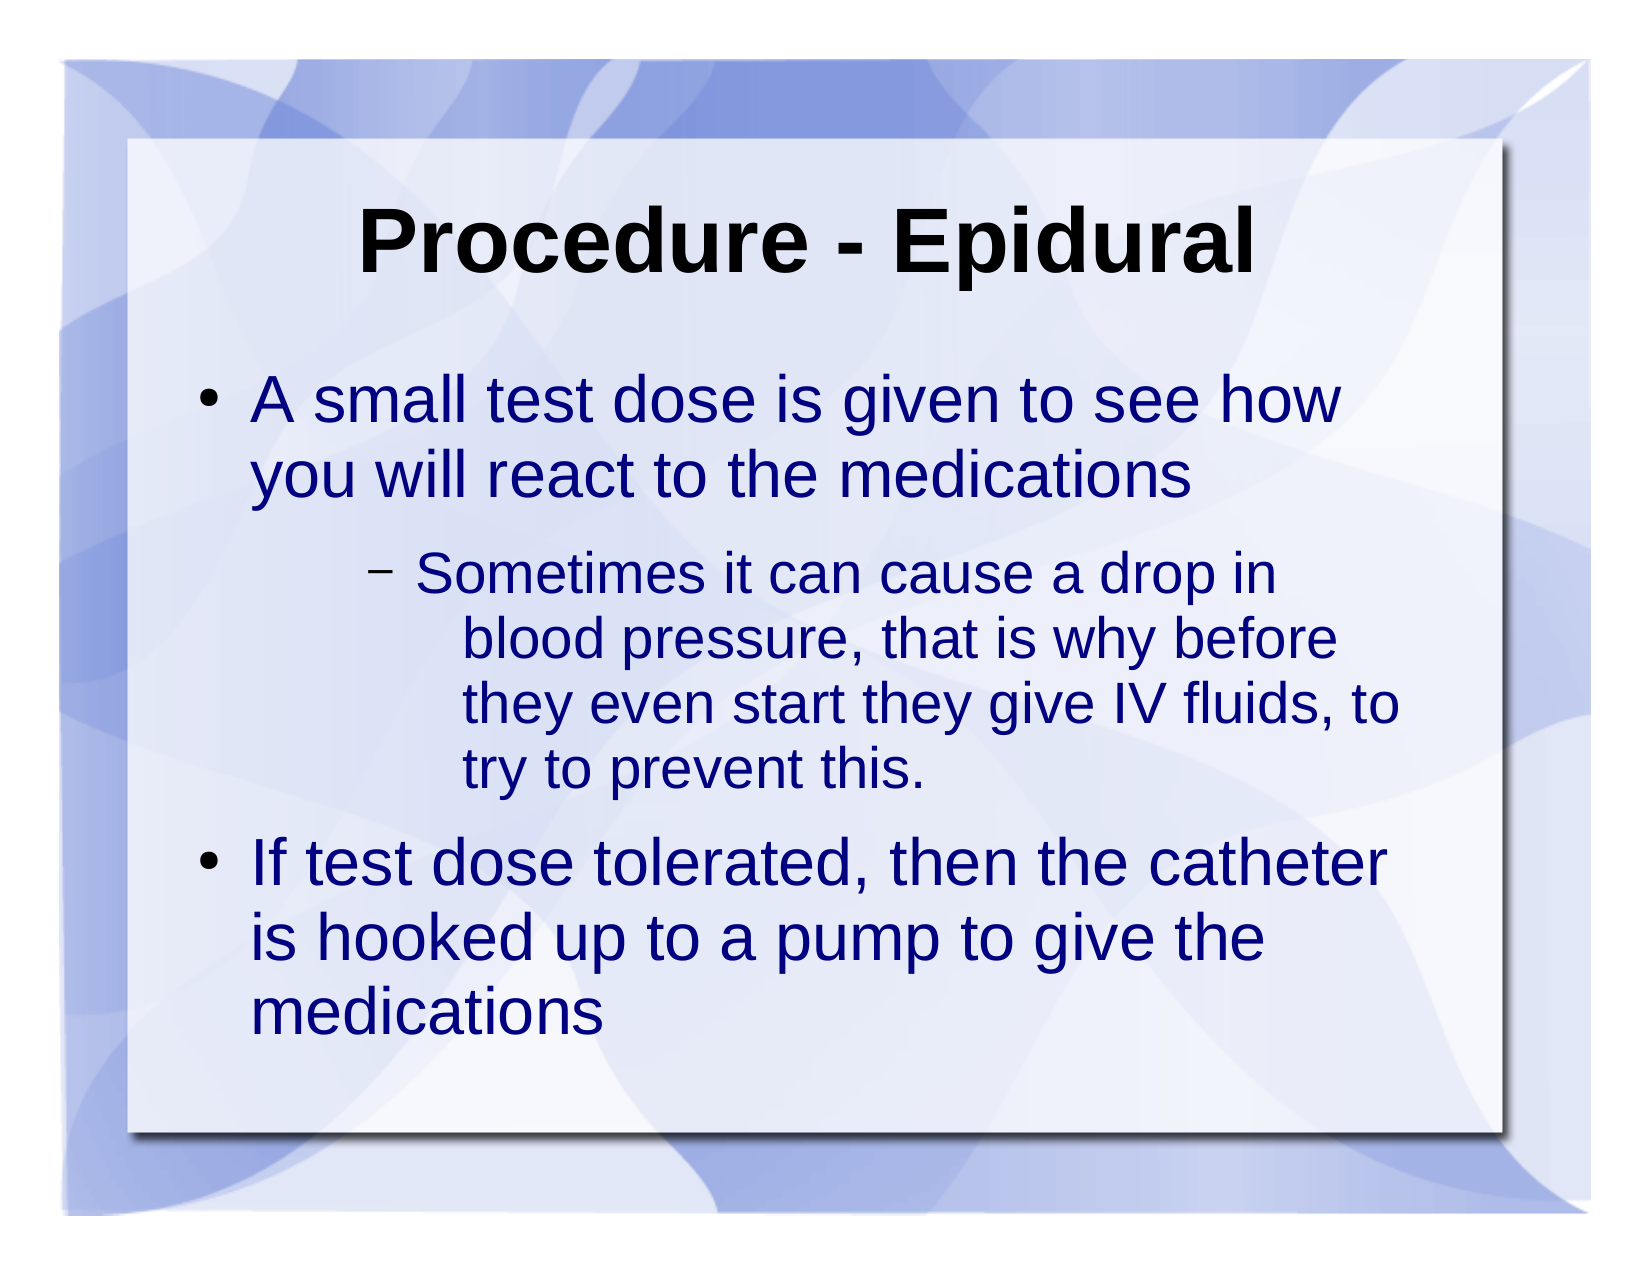

# Procedure - Epidural
A small test dose is given to see how you will react to the medications
Sometimes it can cause a drop in blood pressure, that is why before they even start they give IV fluids, to try to prevent this.
If test dose tolerated, then the catheter is hooked up to a pump to give the medications